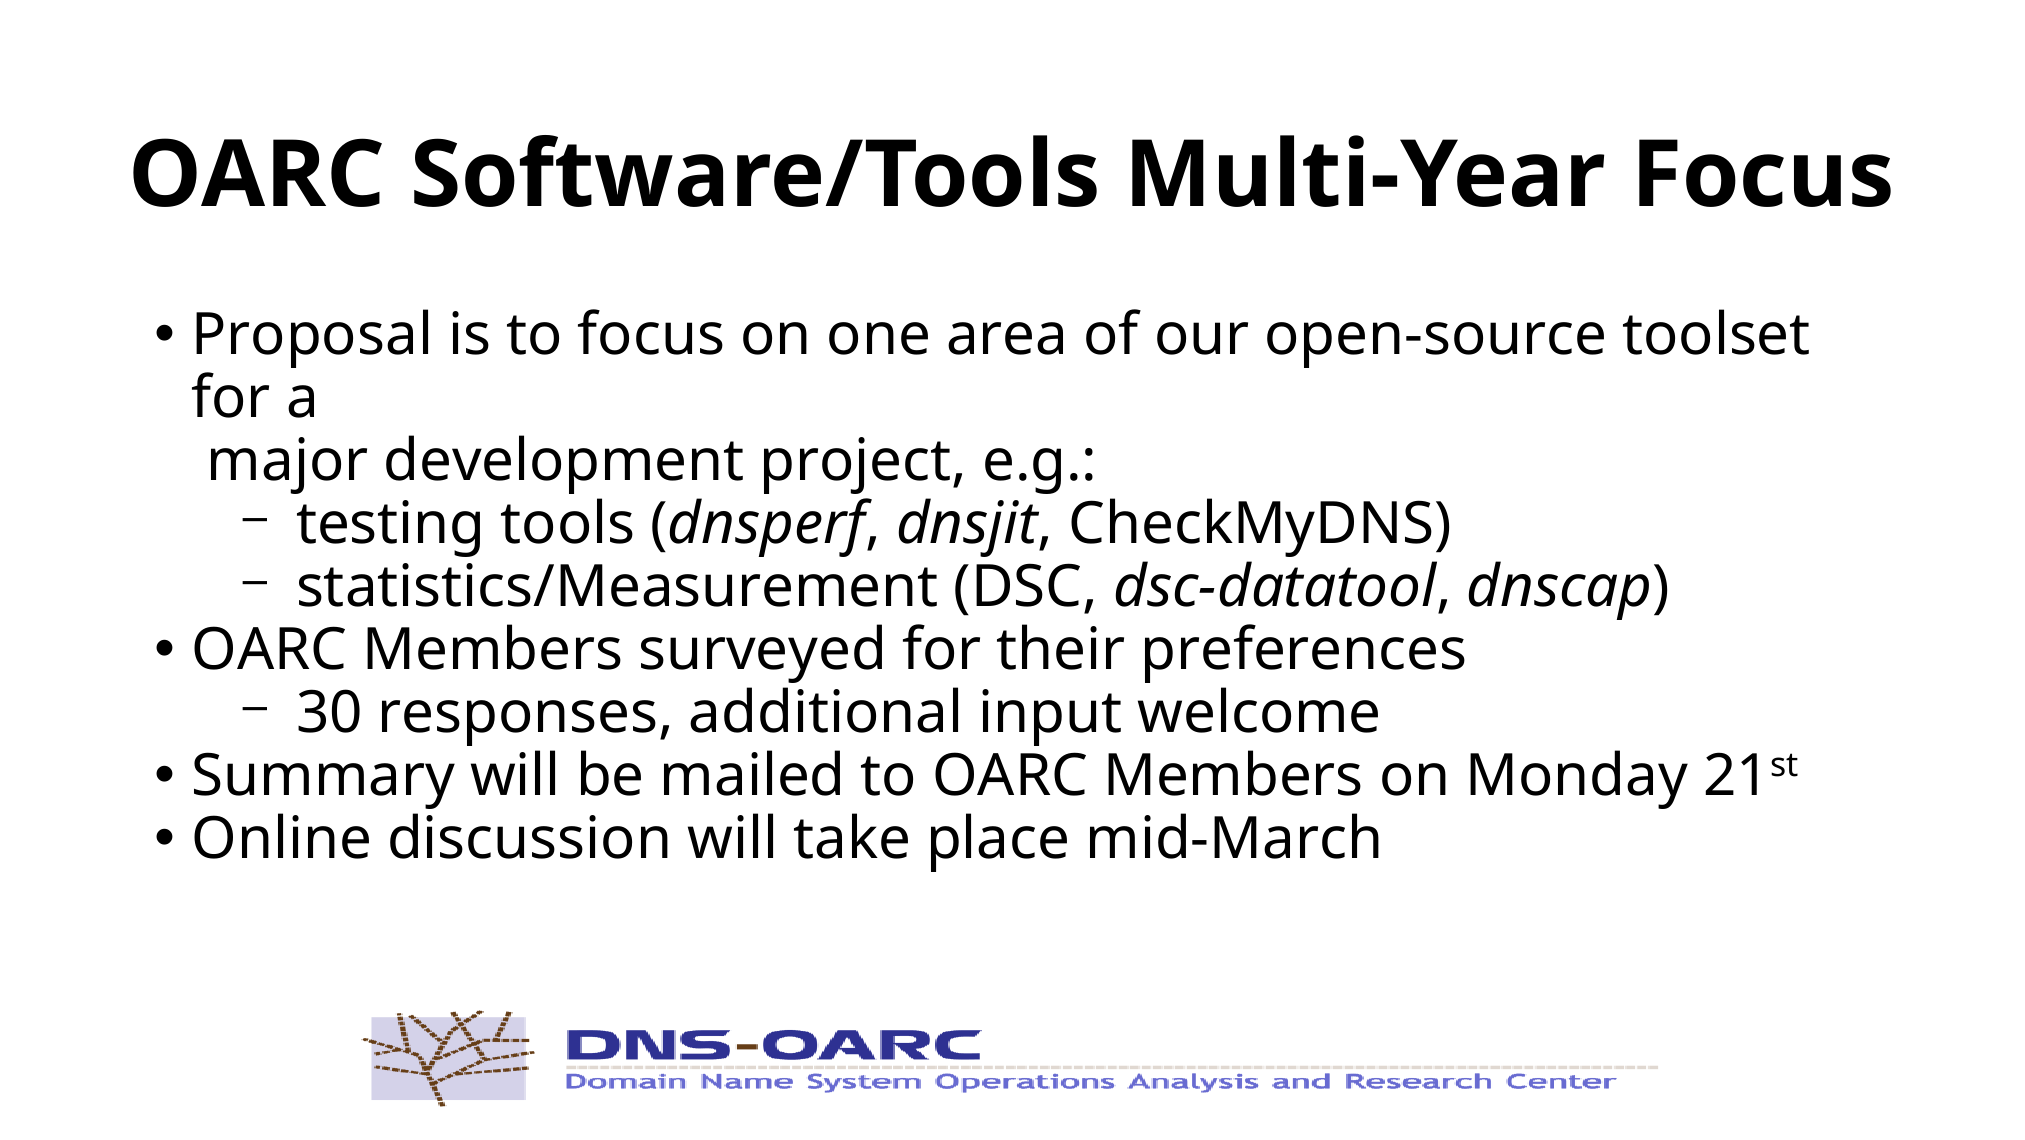

# OARC Software/Tools Multi-Year Focus
Proposal is to focus on one area of our open-source toolset for a
 major development project, e.g.:
testing tools (dnsperf, dnsjit, CheckMyDNS)
statistics/Measurement (DSC, dsc-datatool, dnscap)
OARC Members surveyed for their preferences
30 responses, additional input welcome
Summary will be mailed to OARC Members on Monday 21st
Online discussion will take place mid-March